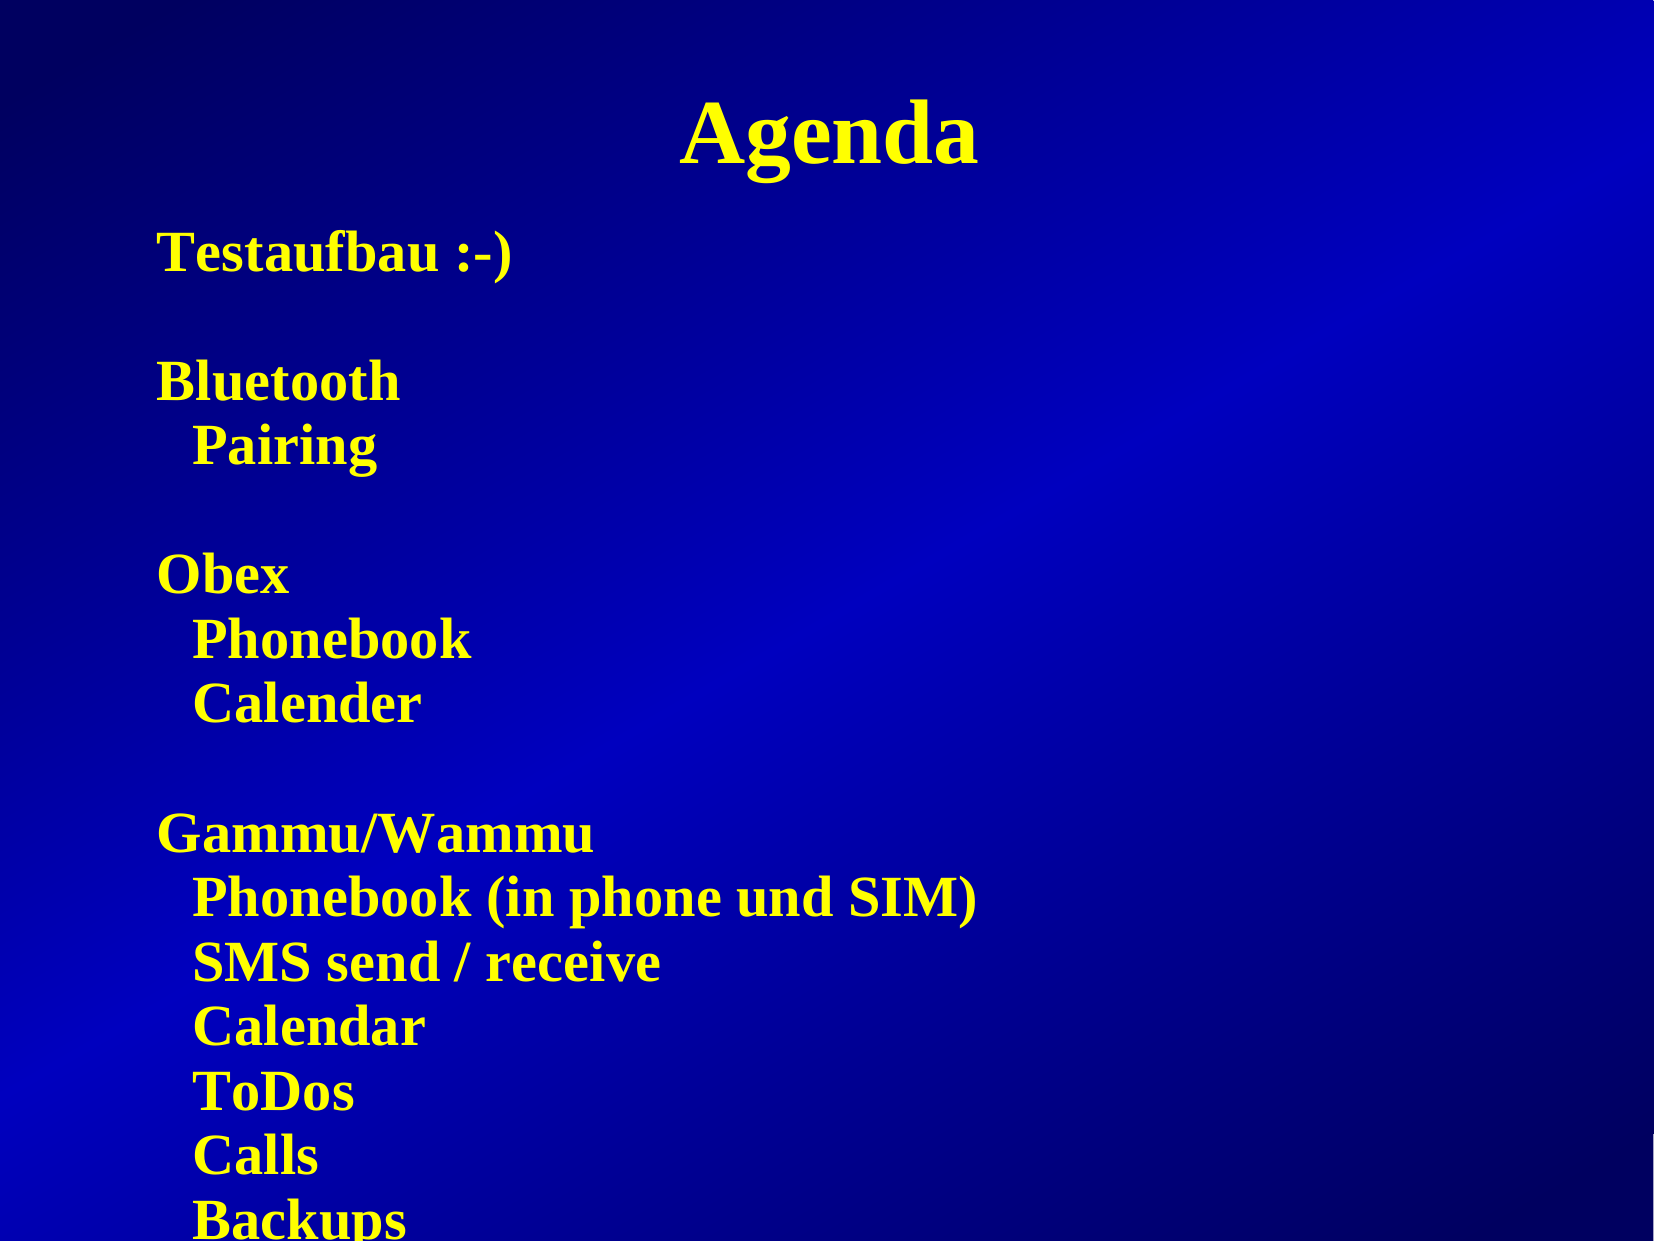

# Agenda
Testaufbau :-)
Bluetooth
Pairing
Obex
Phonebook
Calender
Gammu/Wammu
Phonebook (in phone und SIM)
SMS send / receive
Calendar
ToDos
Calls
Backups